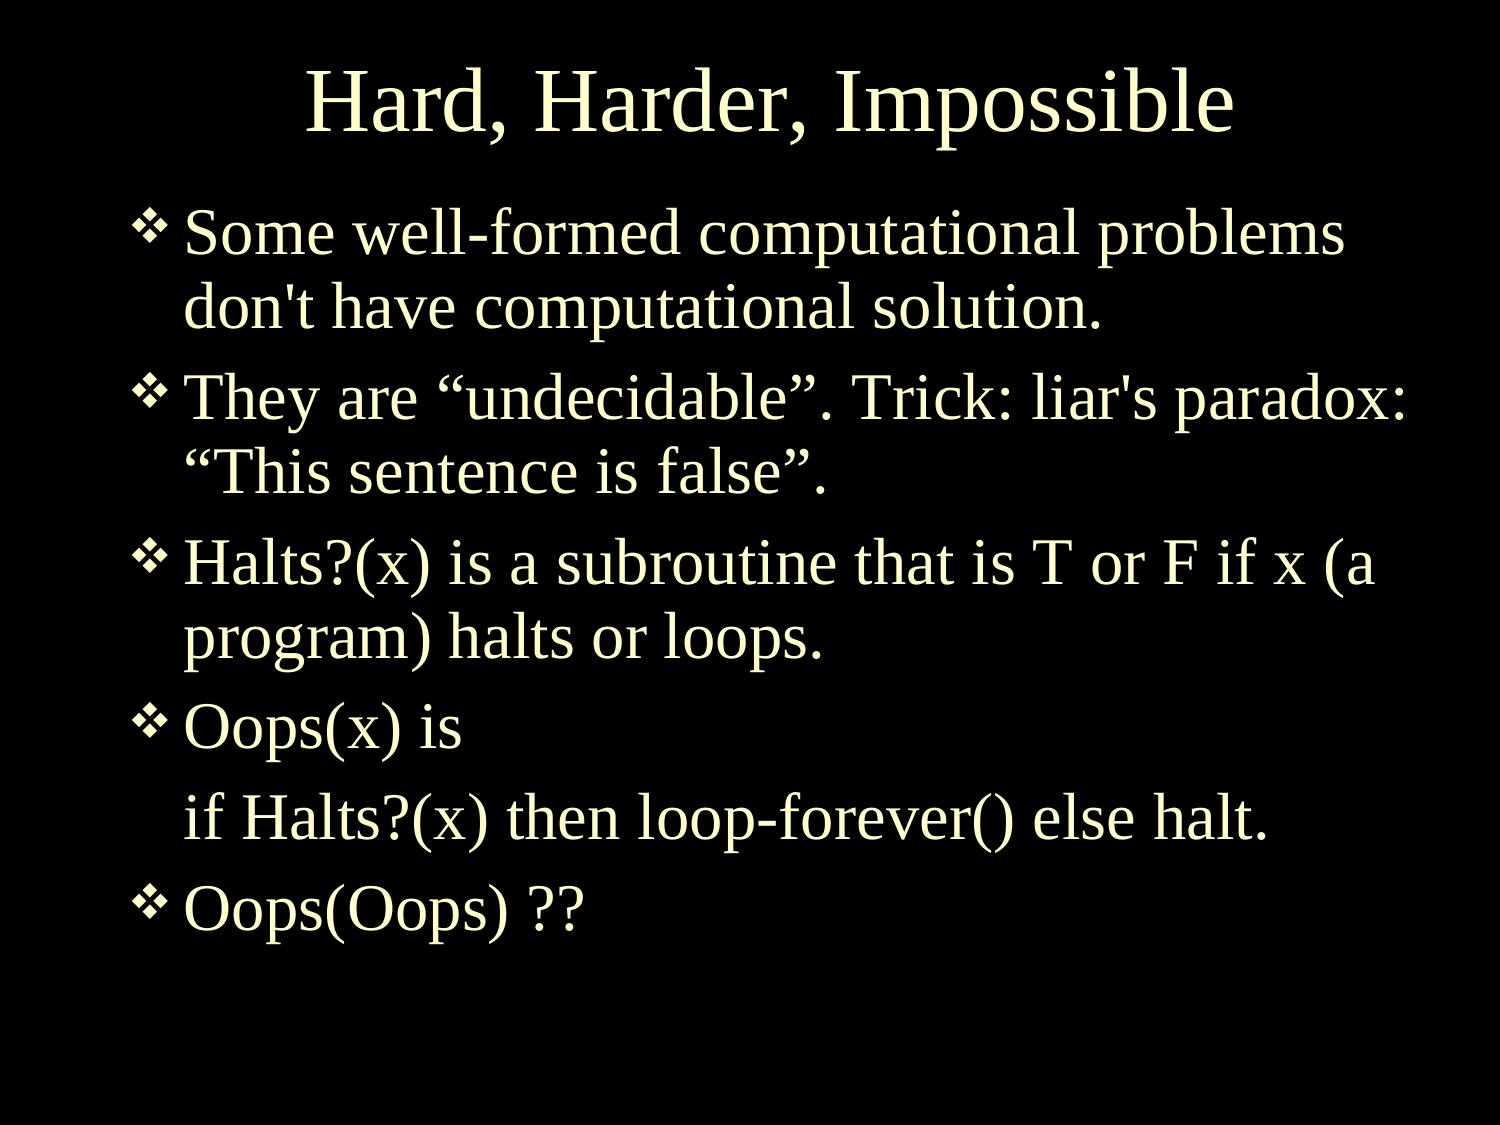

# Hard, Harder, Impossible
Some well-formed computational problems don't have computational solution.
They are “undecidable”. Trick: liar's paradox:
“This sentence is false”.
Halts?(x) is a subroutine that is T or F if x (a program) halts or loops.
Oops(x) is
if Halts?(x) then loop-forever() else halt.
Oops(Oops) ??